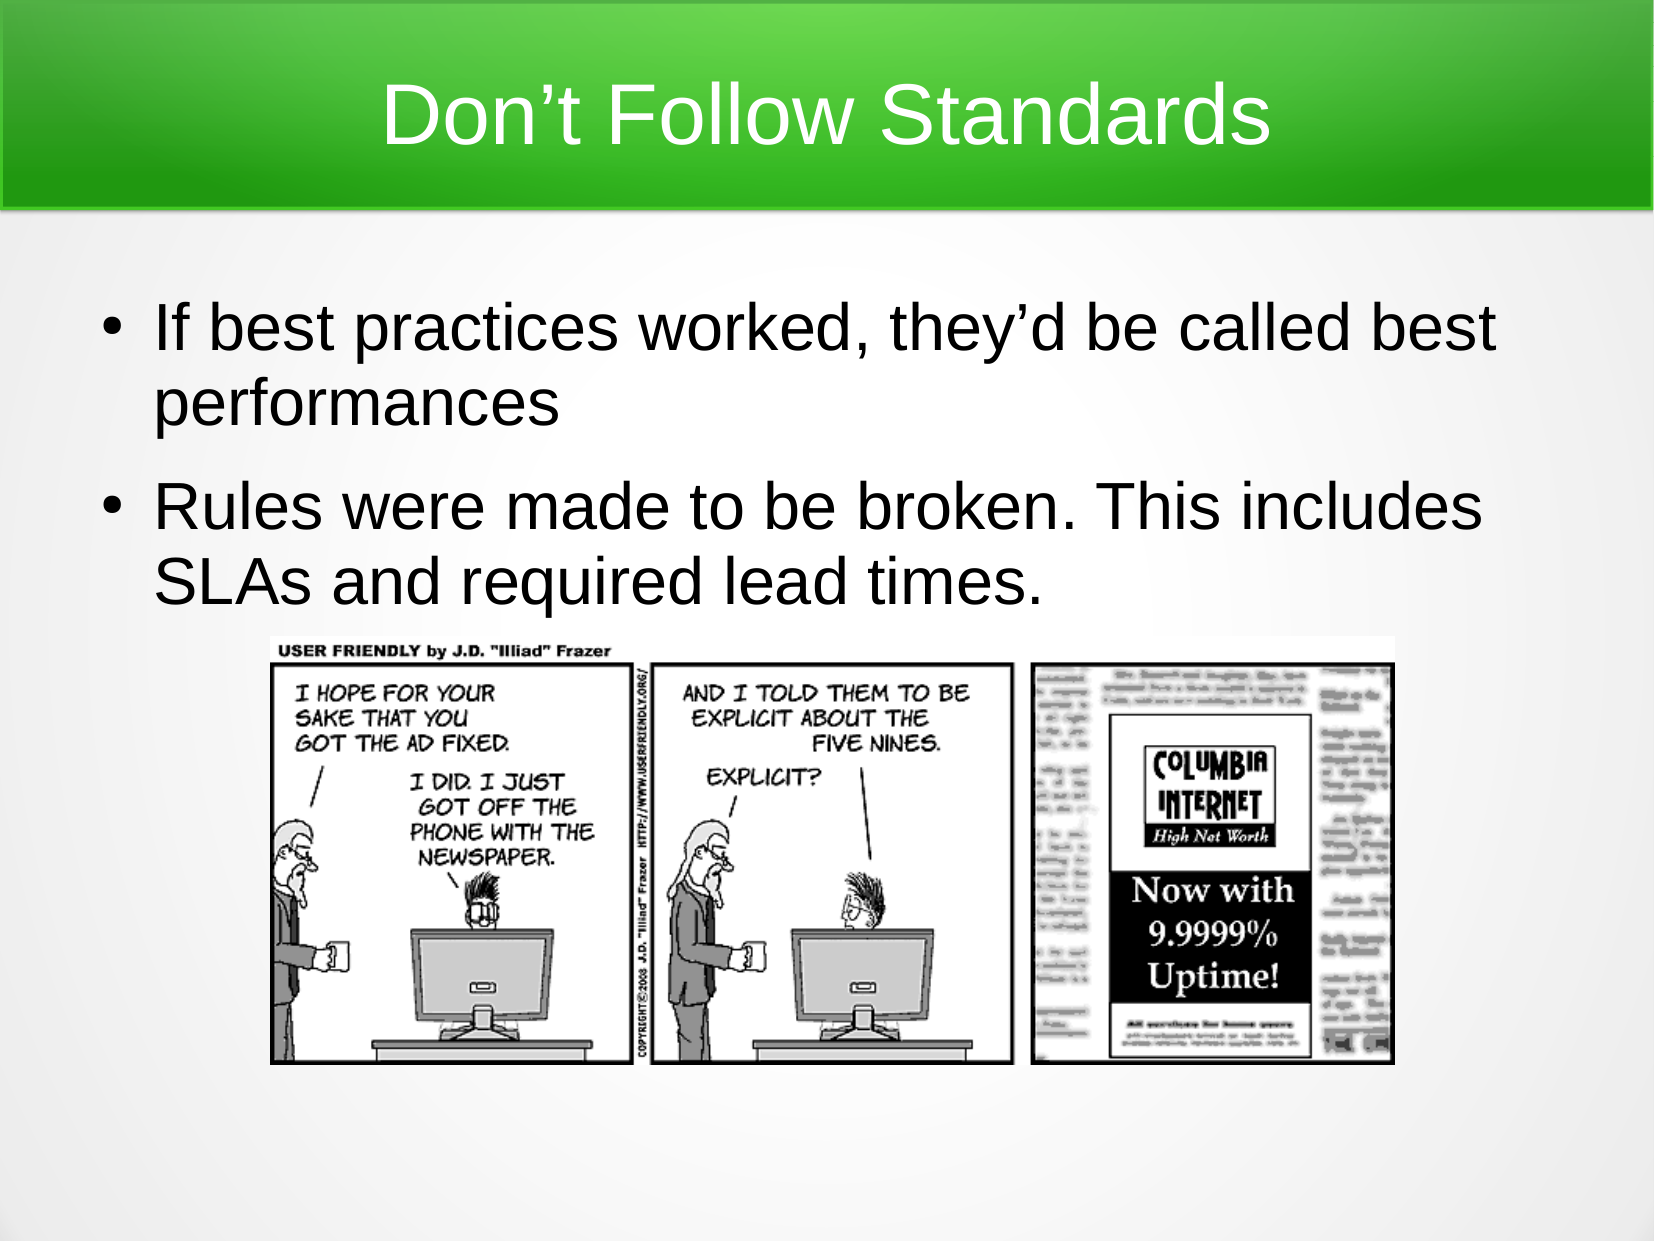

# Don’t Follow Standards
If best practices worked, they’d be called best performances
Rules were made to be broken. This includes SLAs and required lead times.